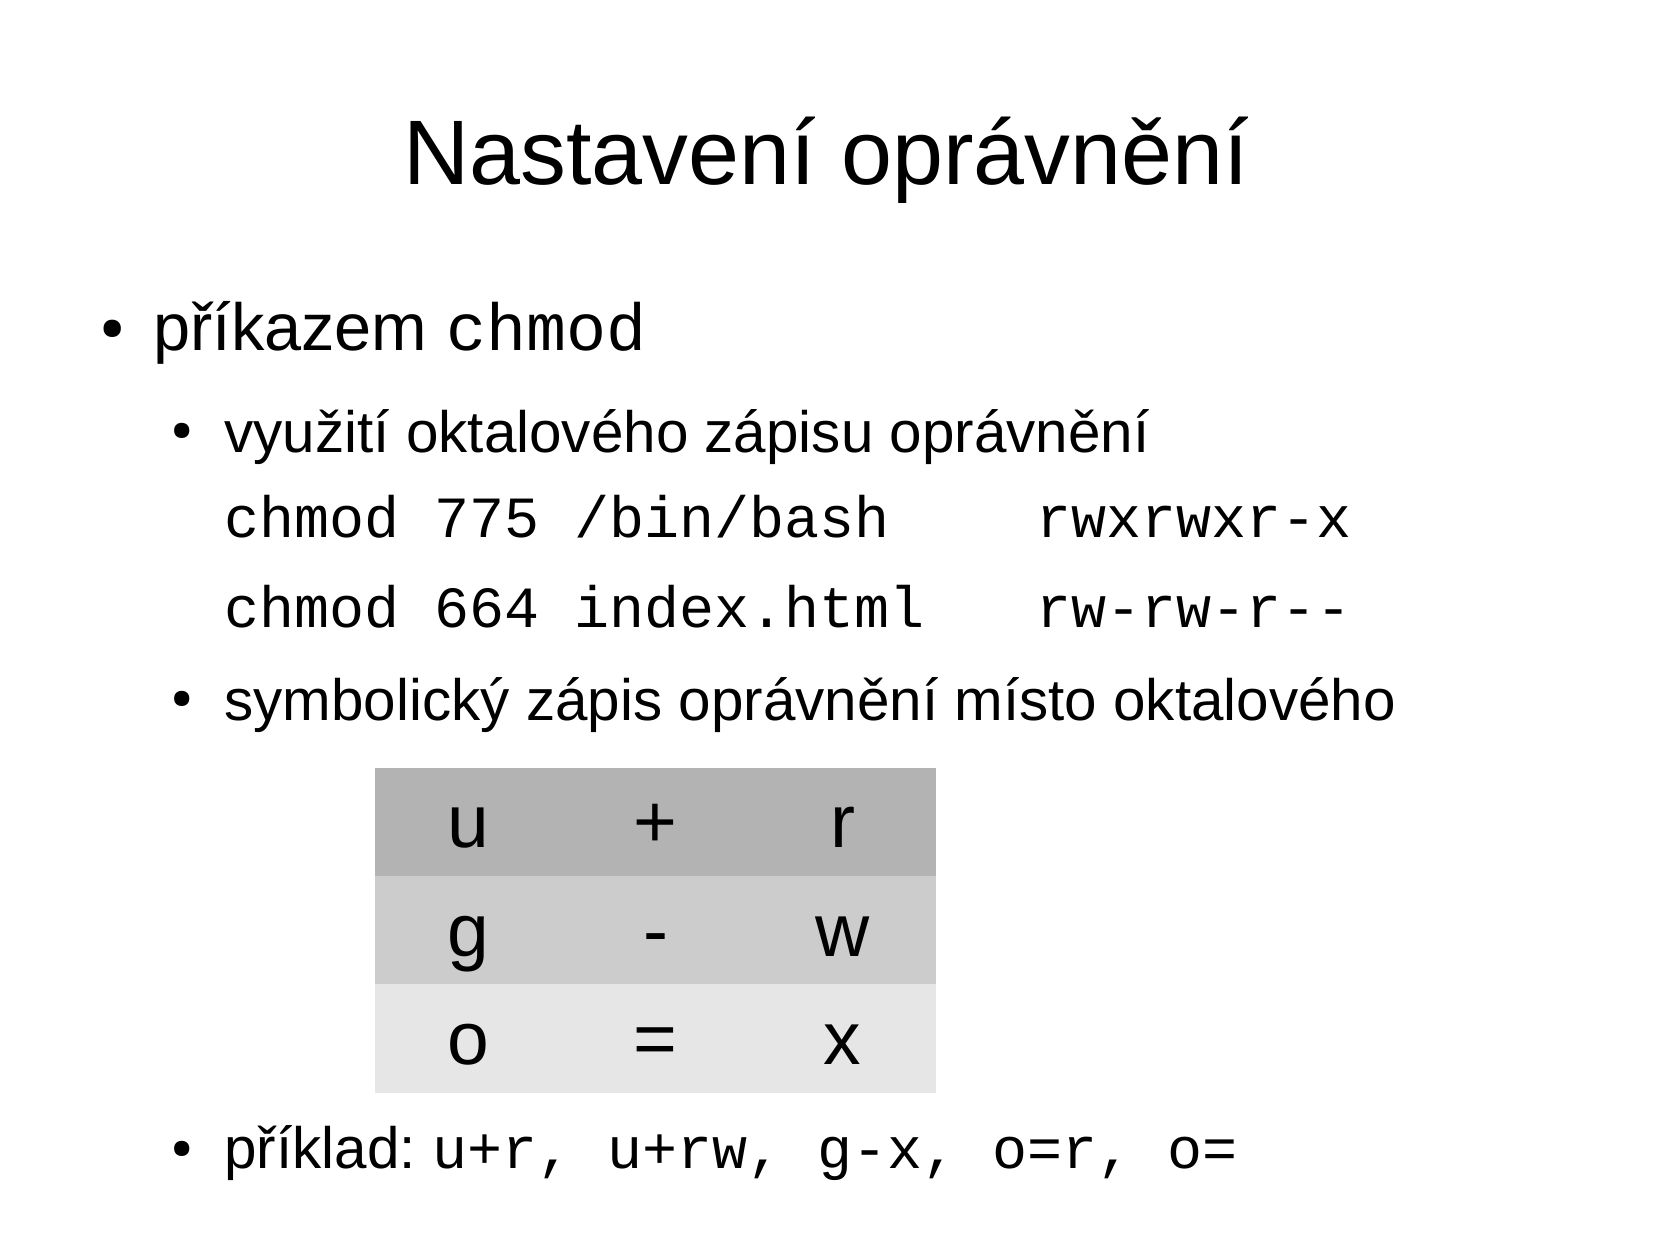

# Nastavení oprávnění
příkazem chmod
využití oktalového zápisu oprávnění
chmod 775 /bin/bash		rwxrwxr-x
chmod 664 index.html		rw-rw-r--
symbolický zápis oprávnění místo oktalového
příklad: u+r, u+rw, g-x, o=r, o=
| u | + | r |
| --- | --- | --- |
| g | - | w |
| o | = | x |